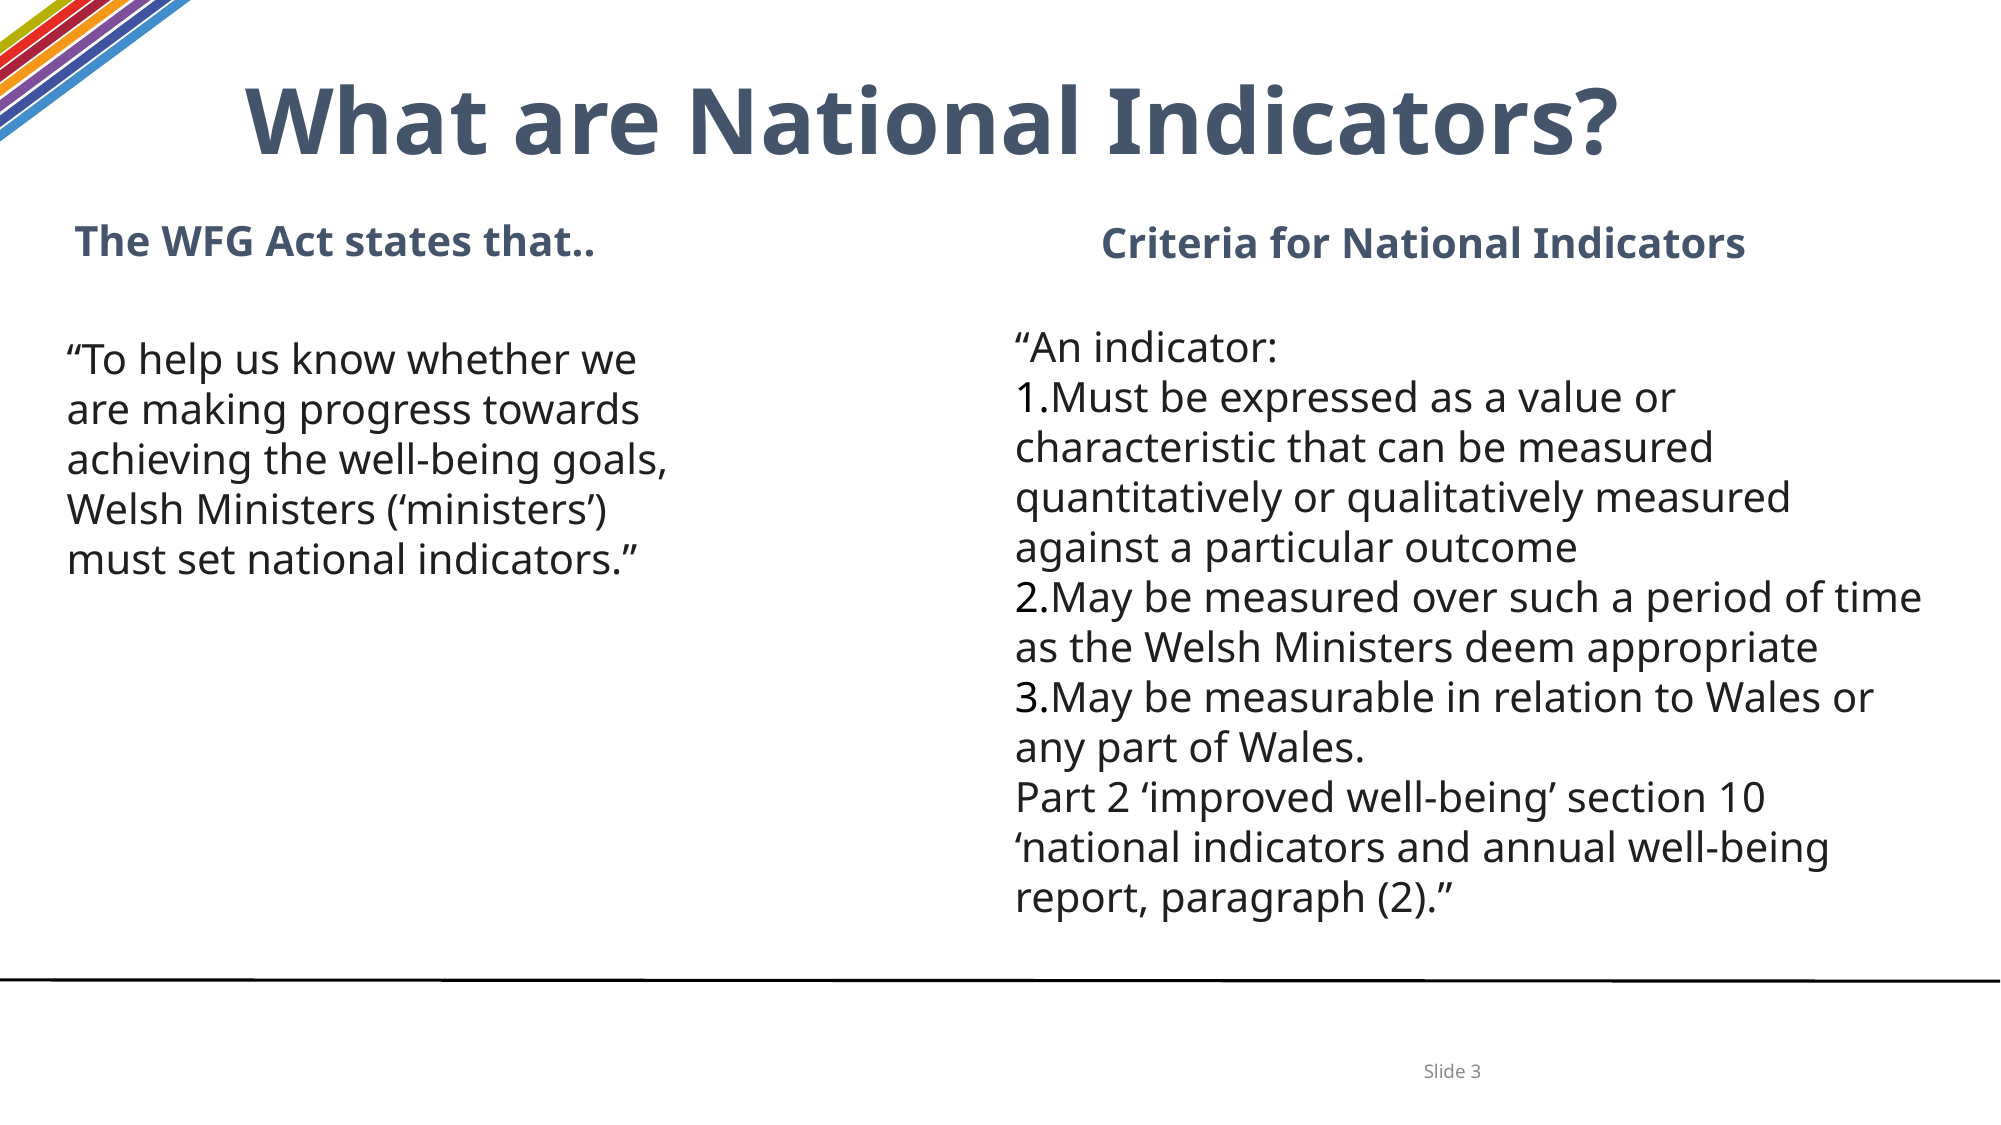

What are National Indicators?
Criteria for National Indicators
The WFG Act states that..
“An indicator:
Must be expressed as a value or characteristic that can be measured quantitatively or qualitatively measured against a particular outcome
May be measured over such a period of time as the Welsh Ministers deem appropriate
May be measurable in relation to Wales or any part of Wales.
Part 2 ‘improved well-being’ section 10 ‘national indicators and annual well-being report, paragraph (2).”
“To help us know whether we are making progress towards achieving the well-being goals, Welsh Ministers (‘ministers’) must set national indicators.”